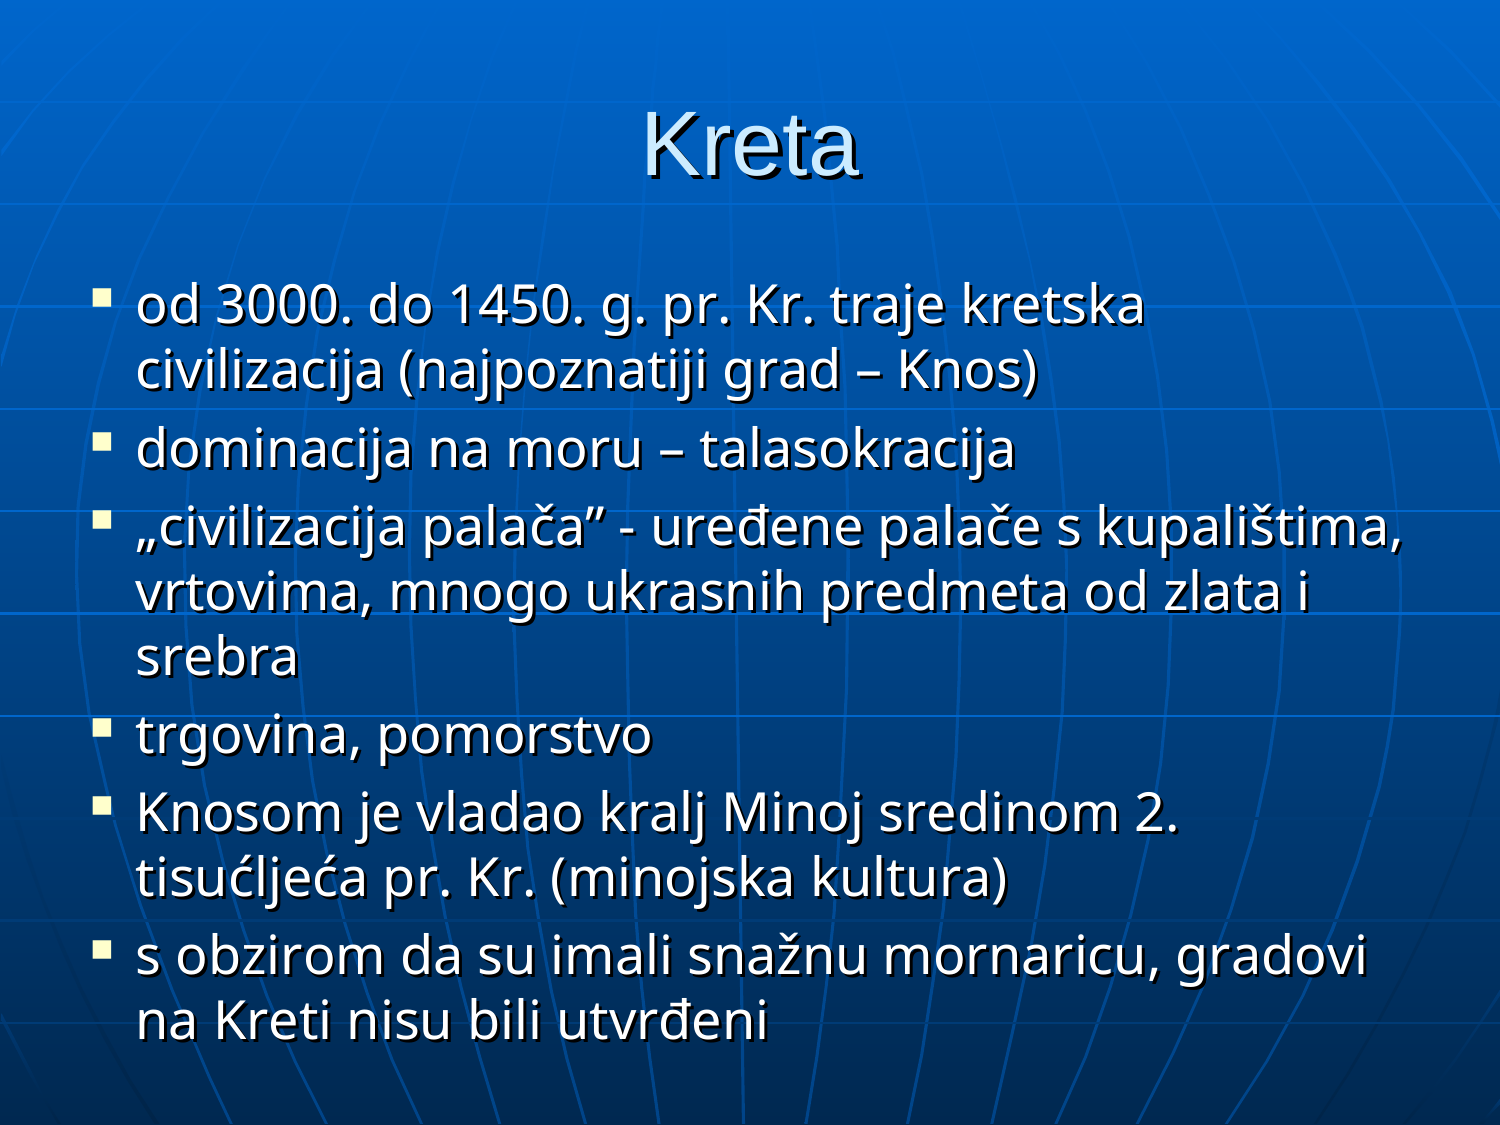

# Kreta
od 3000. do 1450. g. pr. Kr. traje kretska civilizacija (najpoznatiji grad – Knos)
dominacija na moru – talasokracija
„civilizacija palača” - uređene palače s kupalištima, vrtovima, mnogo ukrasnih predmeta od zlata i srebra
trgovina, pomorstvo
Knosom je vladao kralj Minoj sredinom 2. tisućljeća pr. Kr. (minojska kultura)
s obzirom da su imali snažnu mornaricu, gradovi na Kreti nisu bili utvrđeni